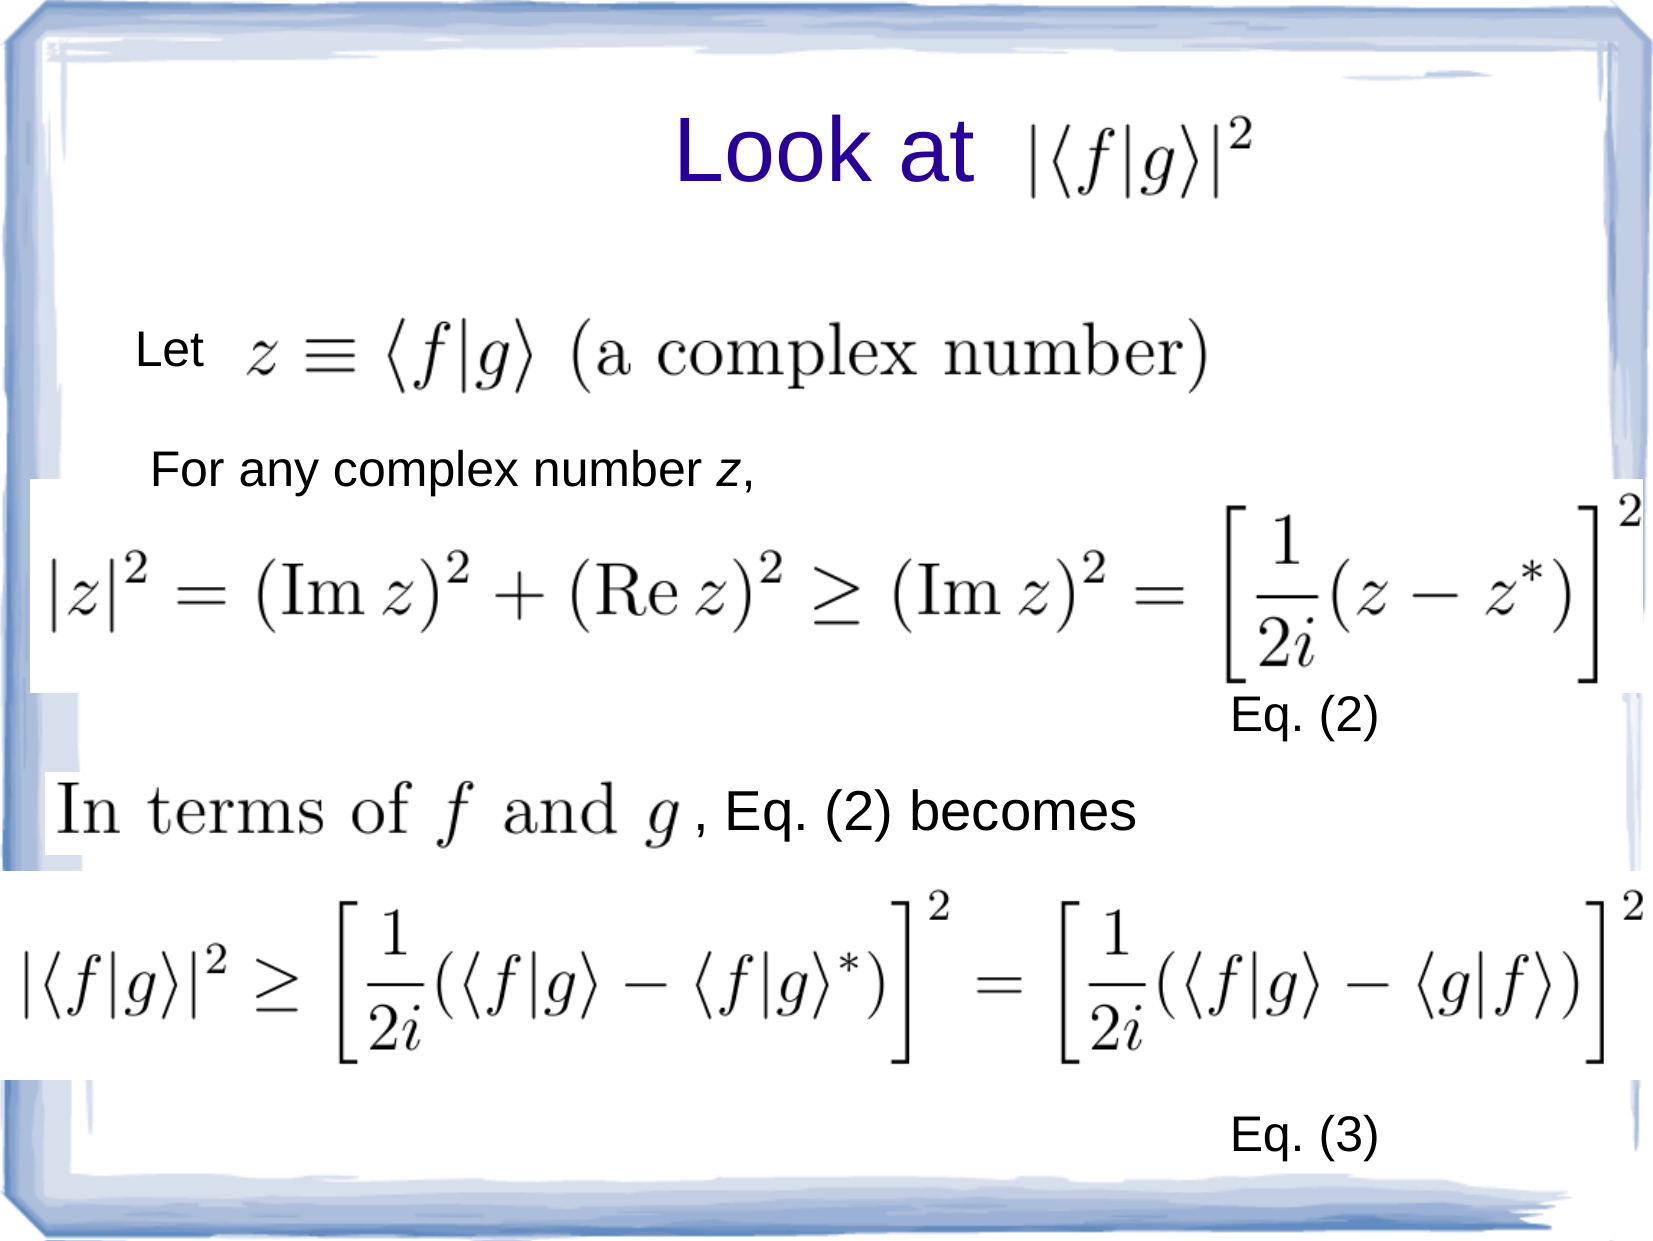

# Look at
Let
For any complex number z,
Eq. (2)
, Eq. (2) becomes
Eq. (3)